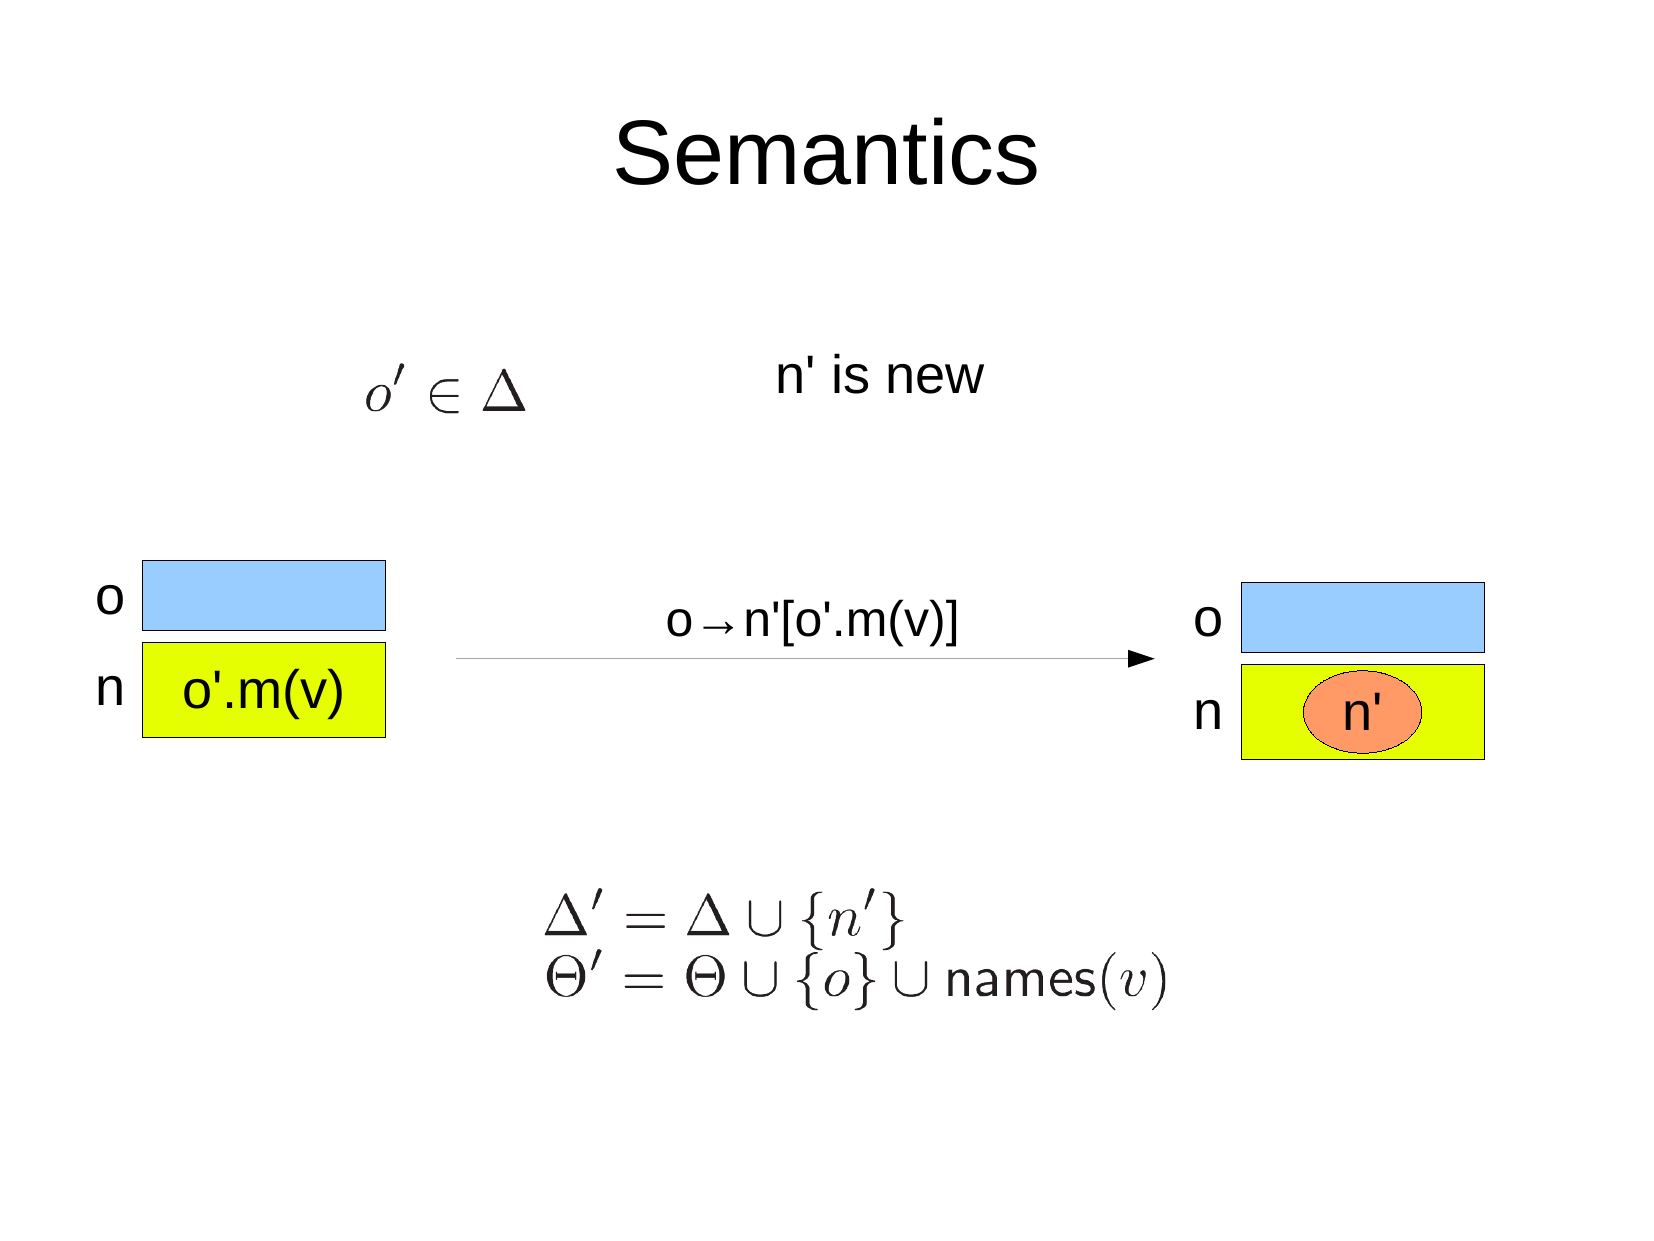

# Semantics
n' is new
o
o
o→n'[o'.m(v)]
o'.m(v)
n
n'
n